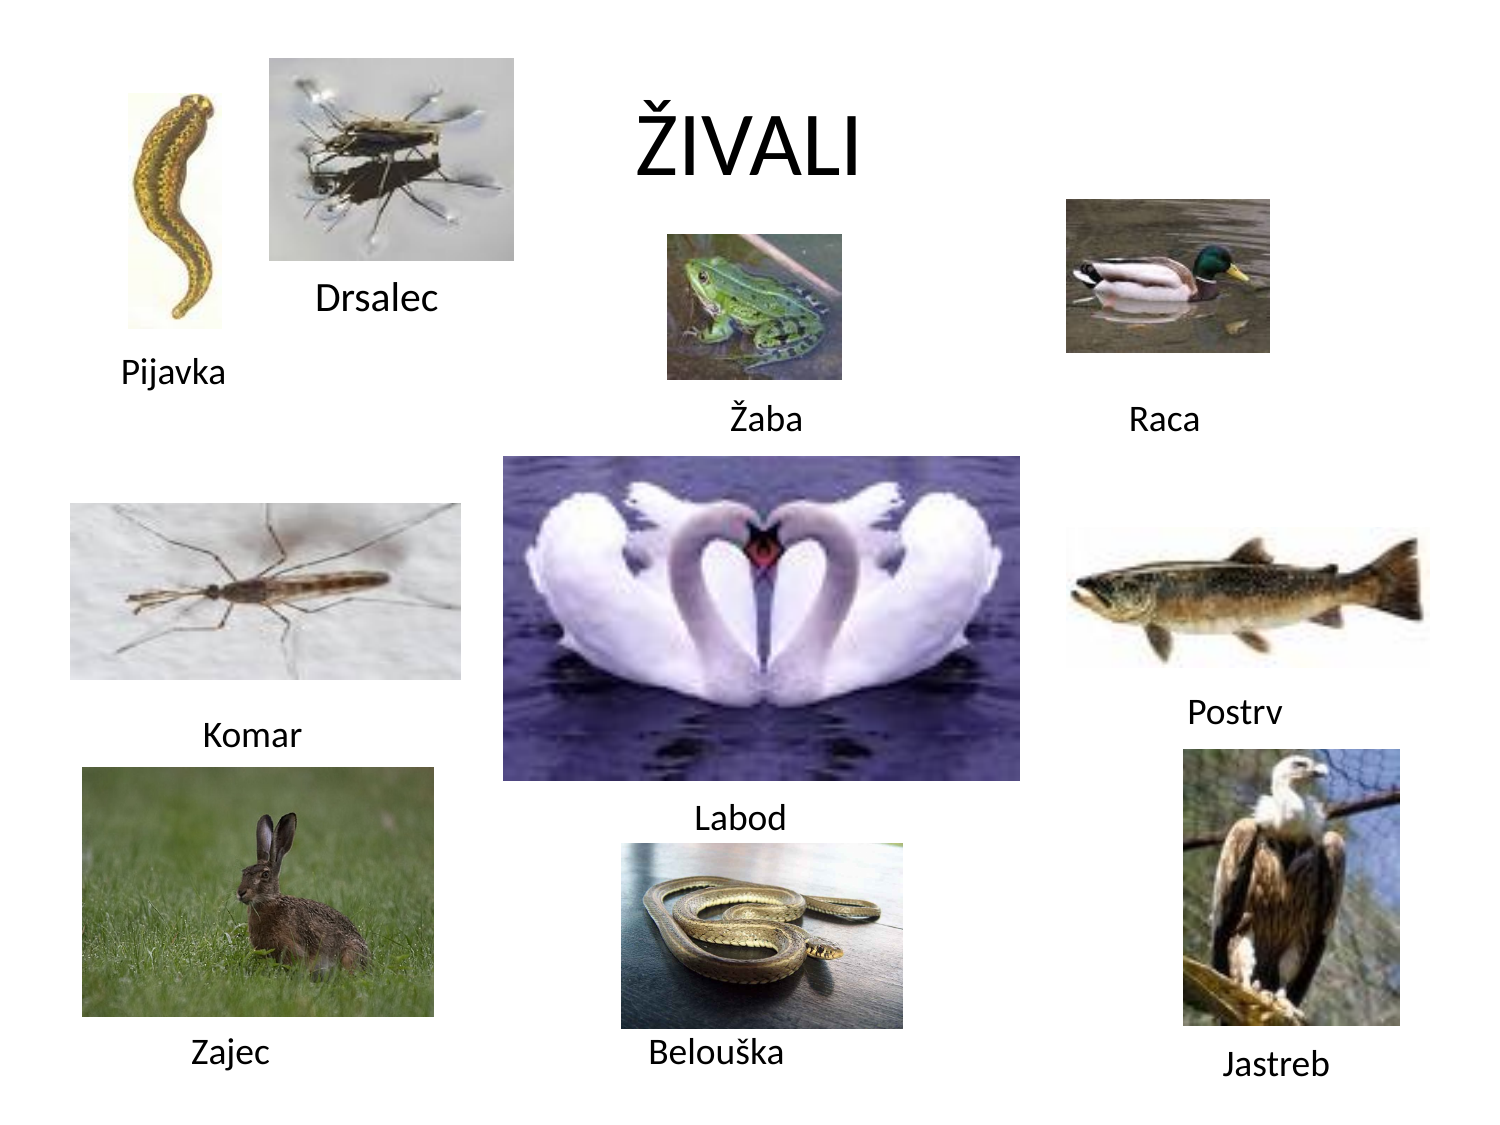

# ŽIVALI
Drsalec
Pijavka
Žaba
Raca
Postrv
Komar
Labod
Zajec
Belouška
Jastreb